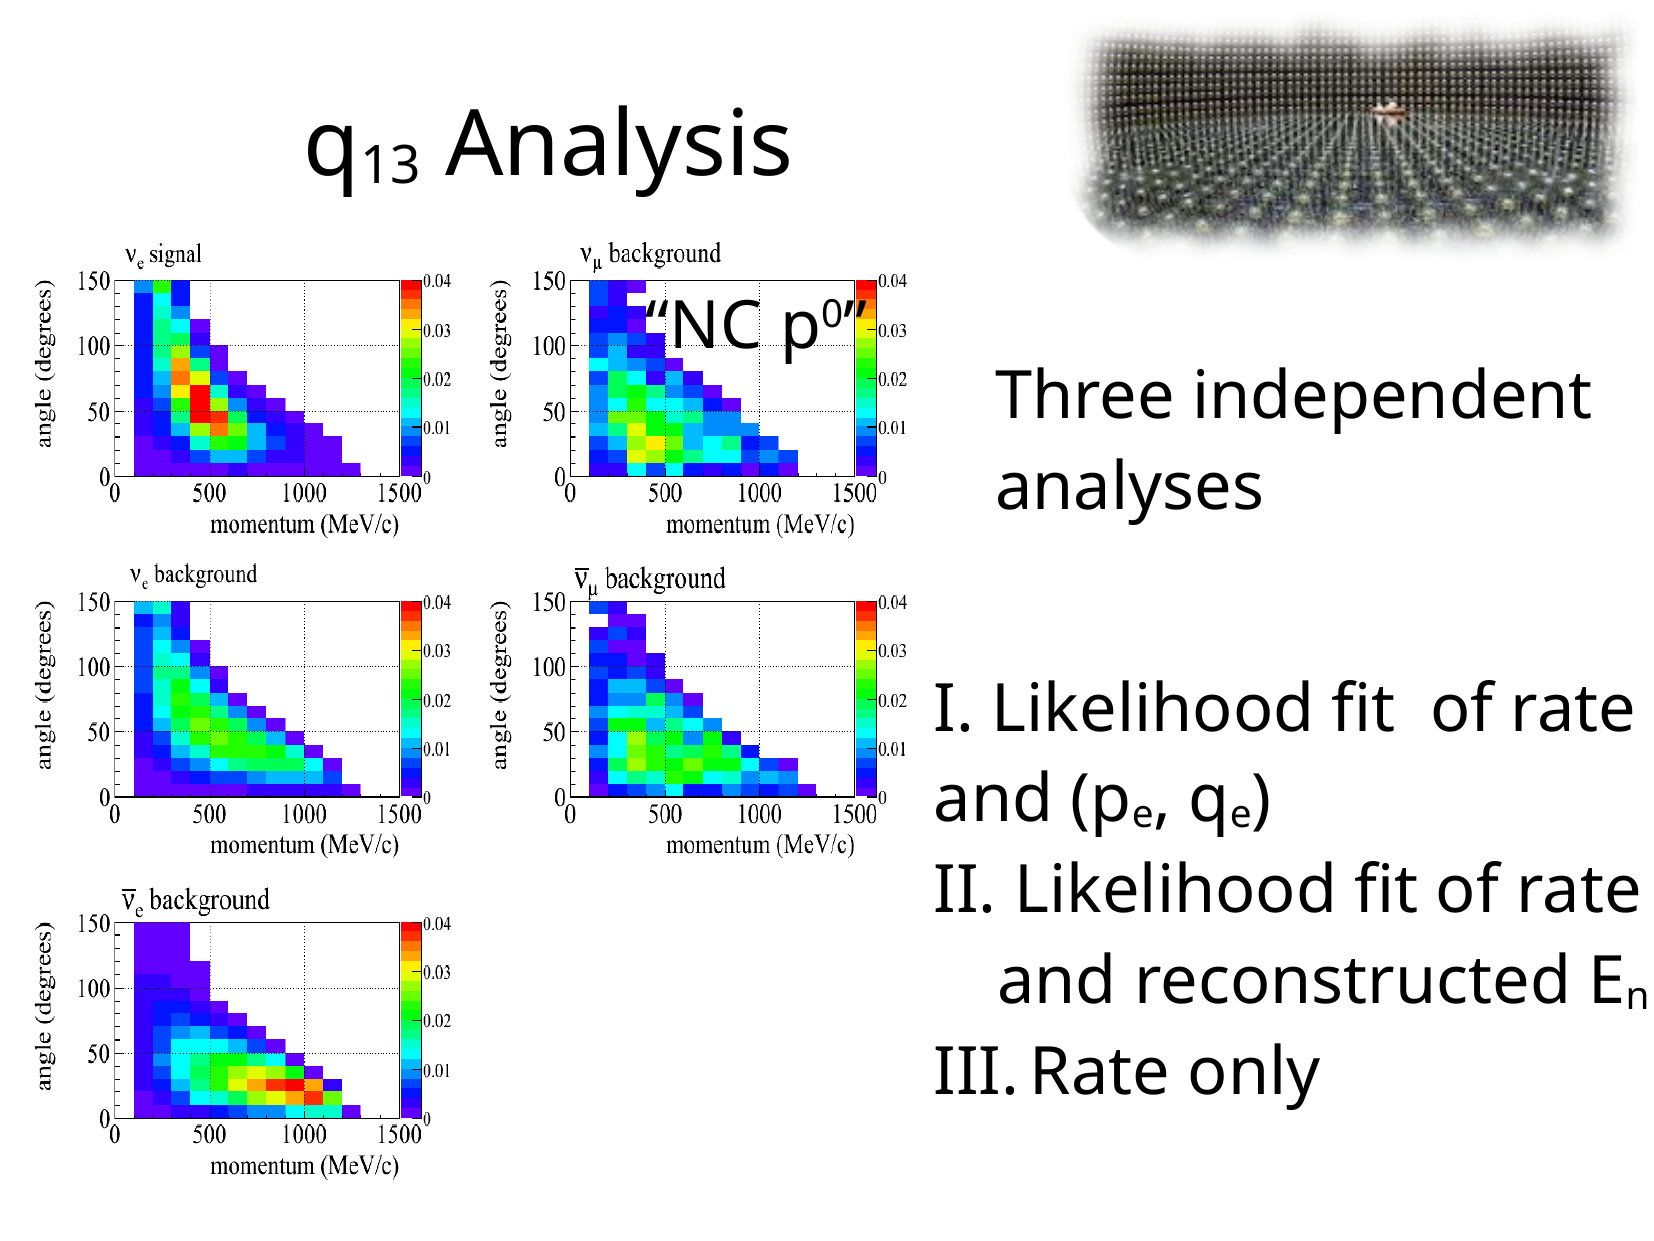

# q13 Analysis
“NC p0”
Three independent
analyses
 Likelihood fit of rate
and (pe, qe)
 Likelihood fit of rate
and reconstructed En
 Rate only